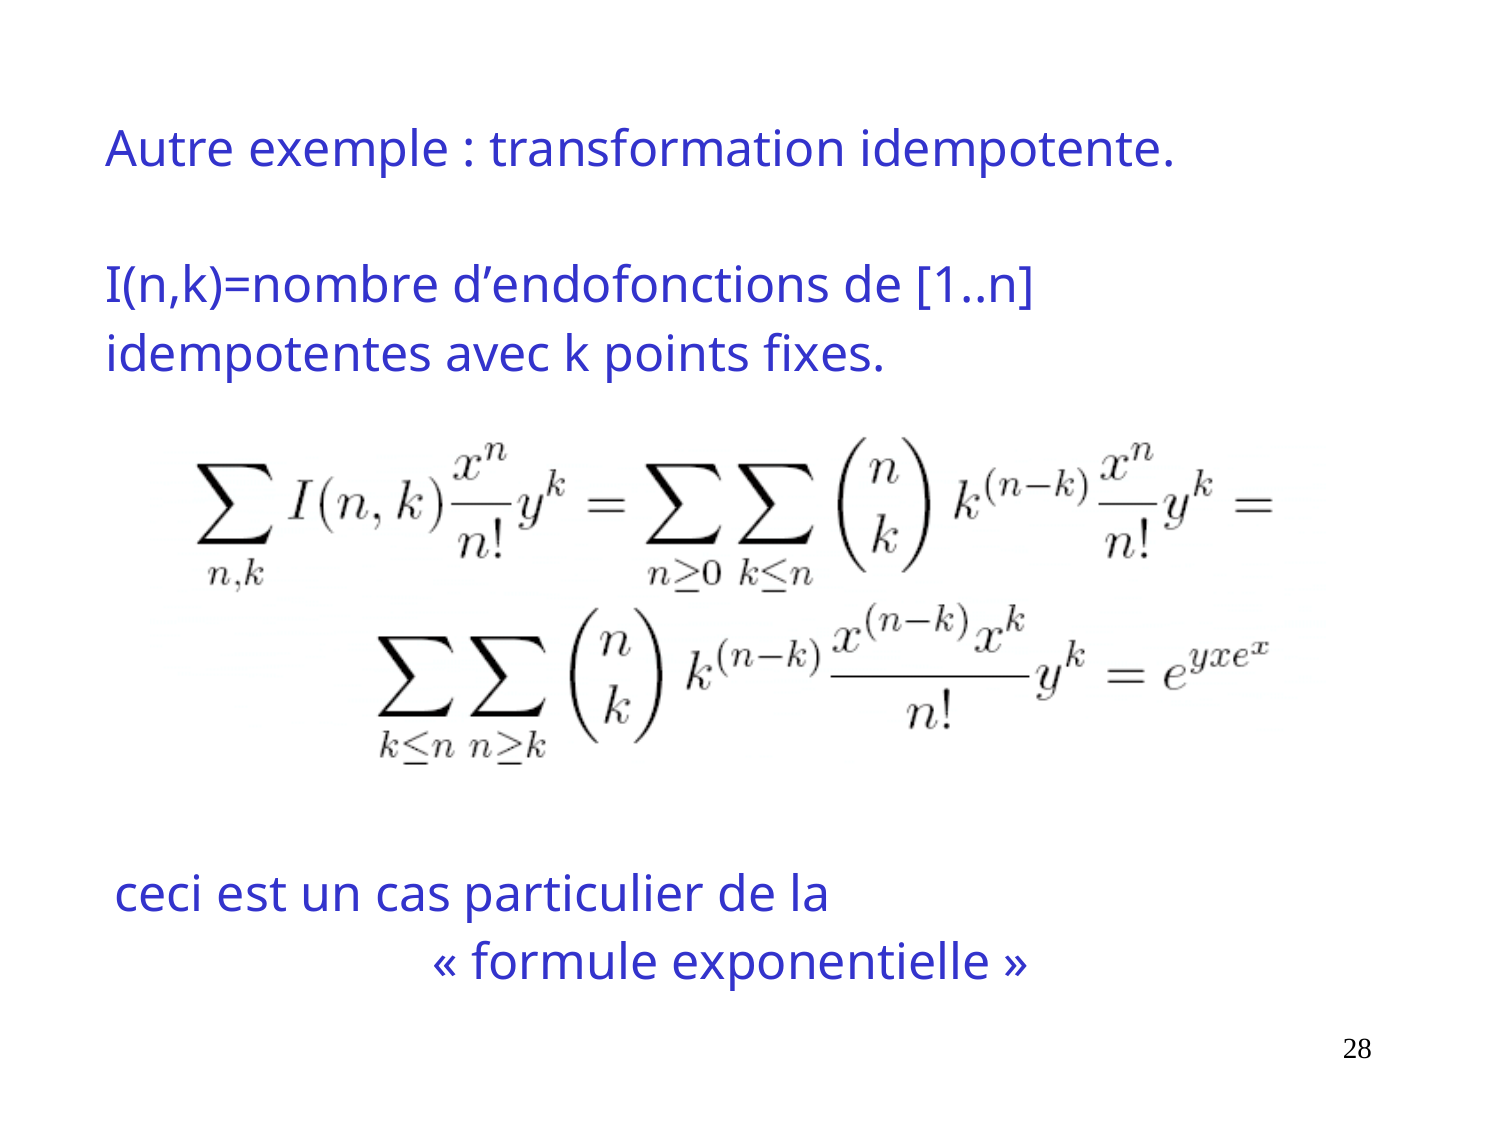

Autre exemple : transformation idempotente.
I(n,k)=nombre d’endofonctions de [1..n]
idempotentes avec k points fixes.
ceci est un cas particulier de la
« formule exponentielle »
28